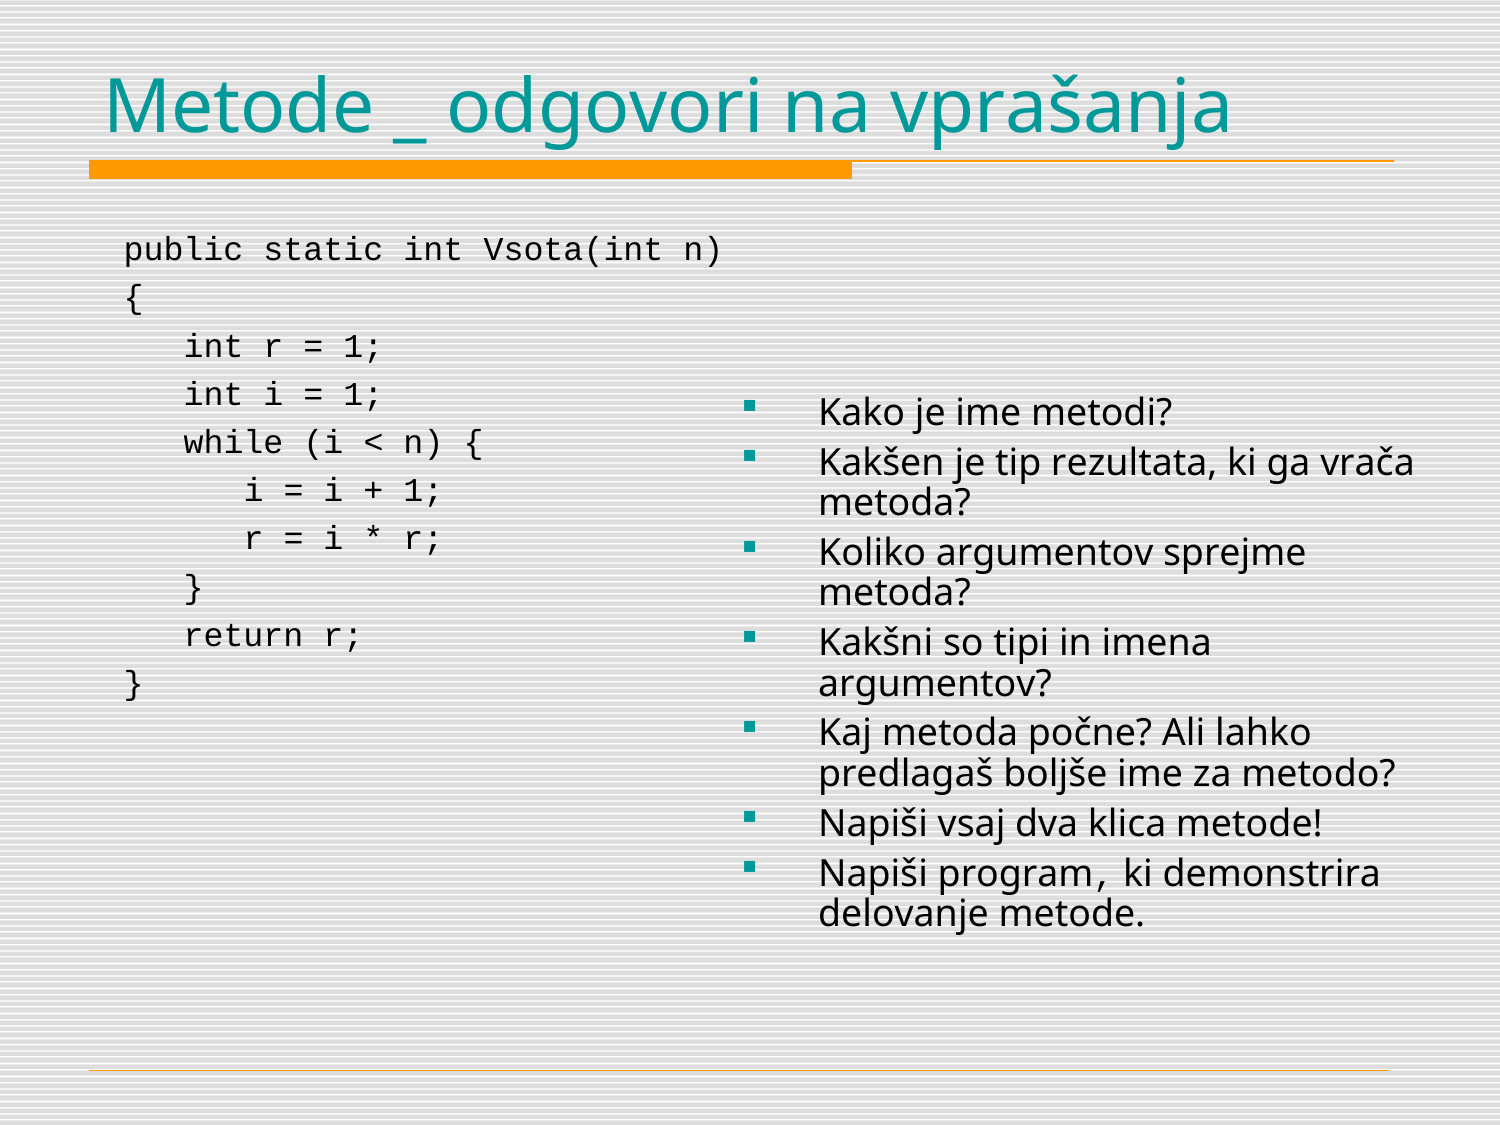

# Metode _ odgovori na vprašanja
 public static int Vsota(int n)
 {
 int r = 1;
 int i = 1;
 while (i < n) {
 i = i + 1;
 r = i * r;
 }
 return r;
 }
Kako je ime metodi?
Kakšen je tip rezultata, ki ga vrača metoda?
Koliko argumentov sprejme metoda?
Kakšni so tipi in imena argumentov?
Kaj metoda počne? Ali lahko predlagaš boljše ime za metodo?
Napiši vsaj dva klica metode!
Napiši program, ki demonstrira delovanje metode.